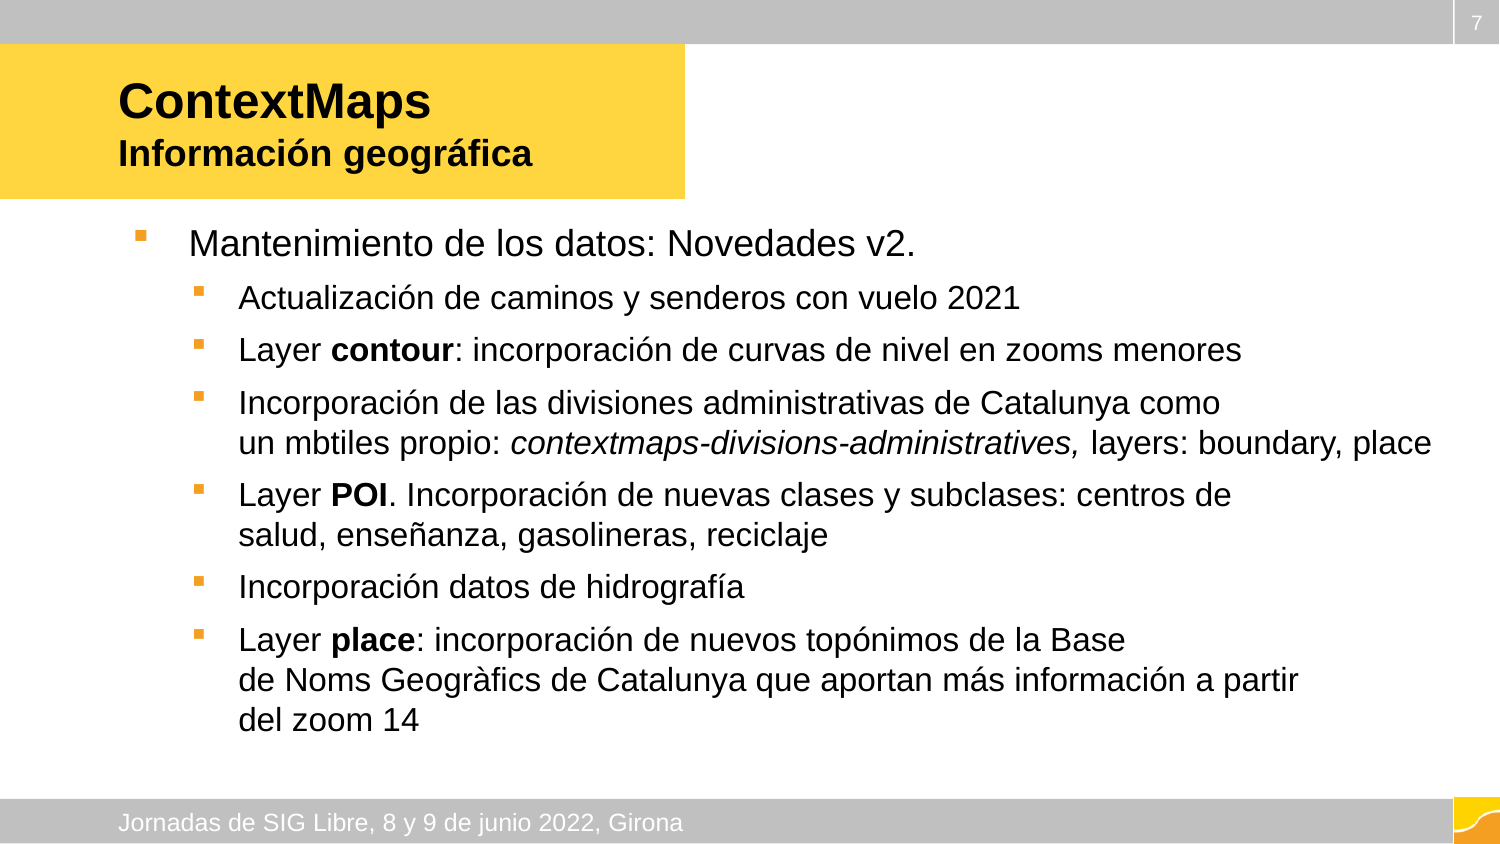

# ContextMaps Información geográfica
Mantenimiento de los datos: Novedades v2.
Actualización de caminos y senderos con vuelo 2021
Layer contour: incorporación de curvas de nivel en zooms menores
Incorporación de las divisiones administrativas de Catalunya como un mbtiles propio: contextmaps-divisions-administratives, layers: boundary, place
Layer POI. Incorporación de nuevas clases y subclases: centros de salud, enseñanza, gasolineras, reciclaje
Incorporación datos de hidrografía
Layer place: incorporación de nuevos topónimos de la Base de Noms Geogràfics de Catalunya que aportan más información a partir del zoom 14
Jornadas de SIG Libre, 8 y 9 de junio 2022, Girona